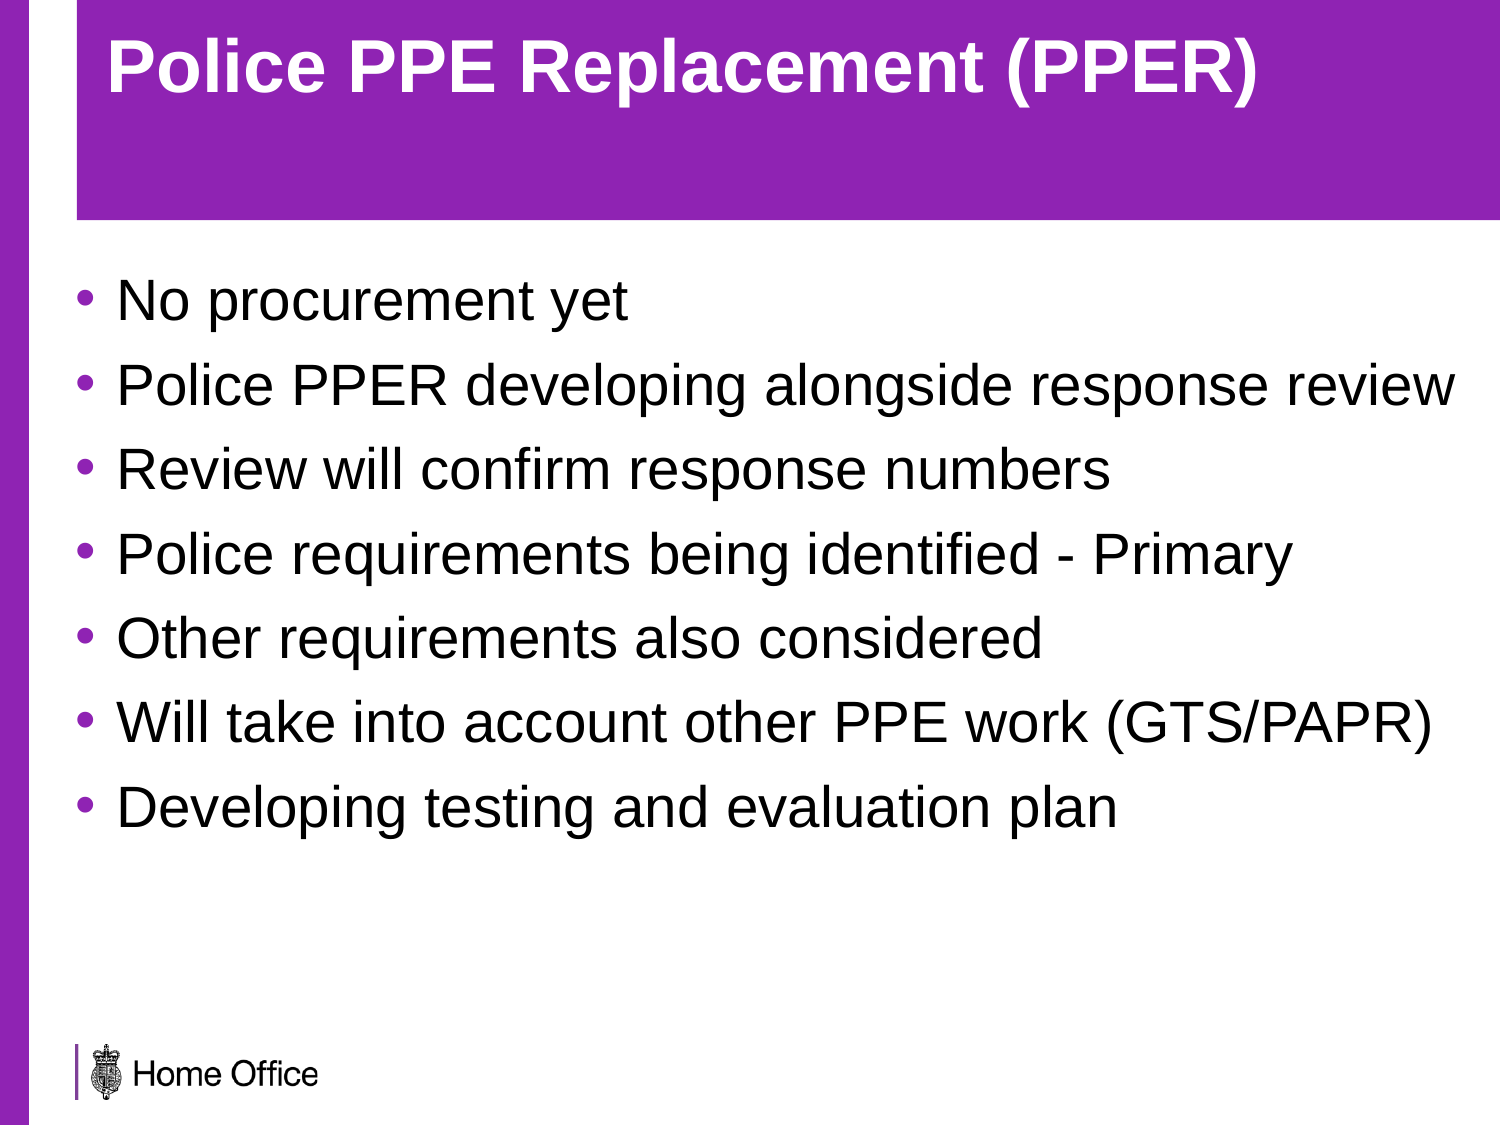

# Police PPE Replacement (PPER)
No procurement yet
Police PPER developing alongside response review
Review will confirm response numbers
Police requirements being identified - Primary
Other requirements also considered
Will take into account other PPE work (GTS/PAPR)
Developing testing and evaluation plan